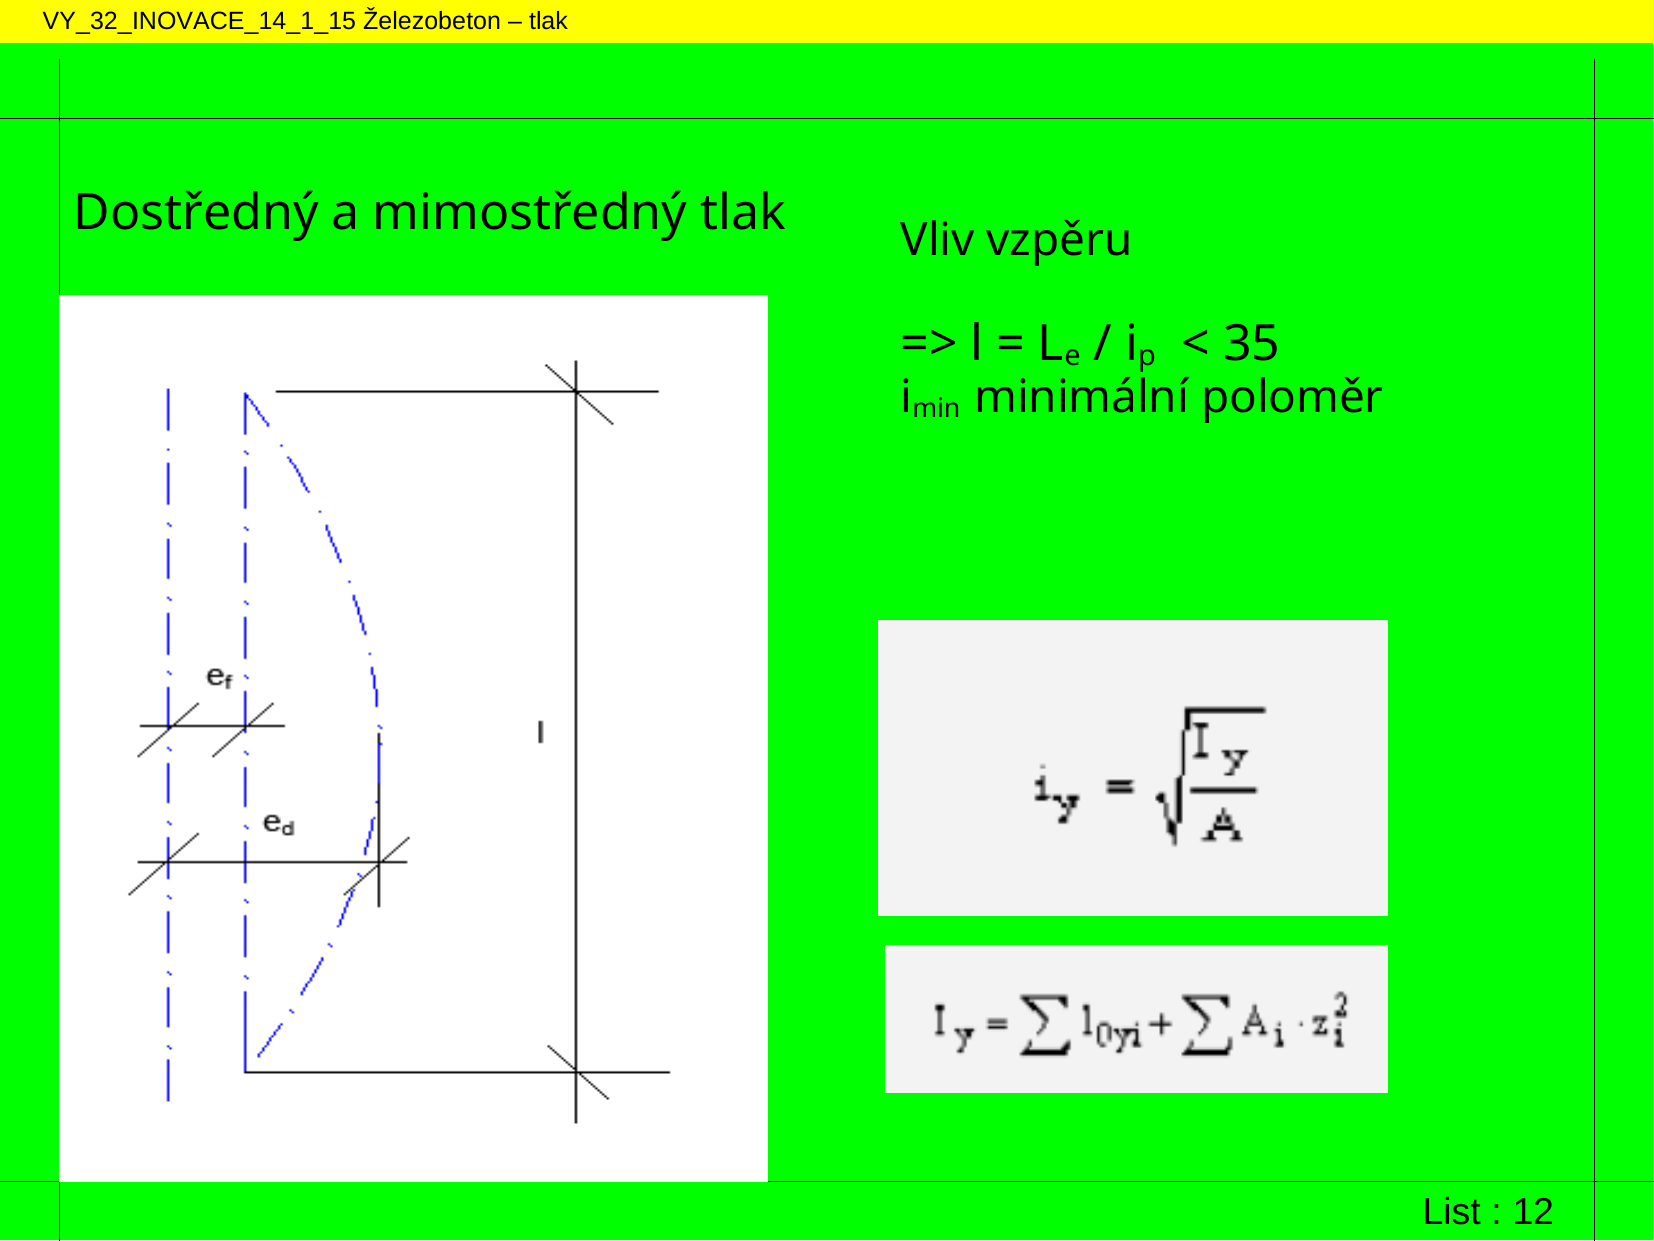

VY_32_INOVACE_14_1_15 Železobeton – tlak
Dostředný a mimostředný tlak
Vliv vzpěru
=> l = Le / ip < 35
imin minimální poloměr
List :